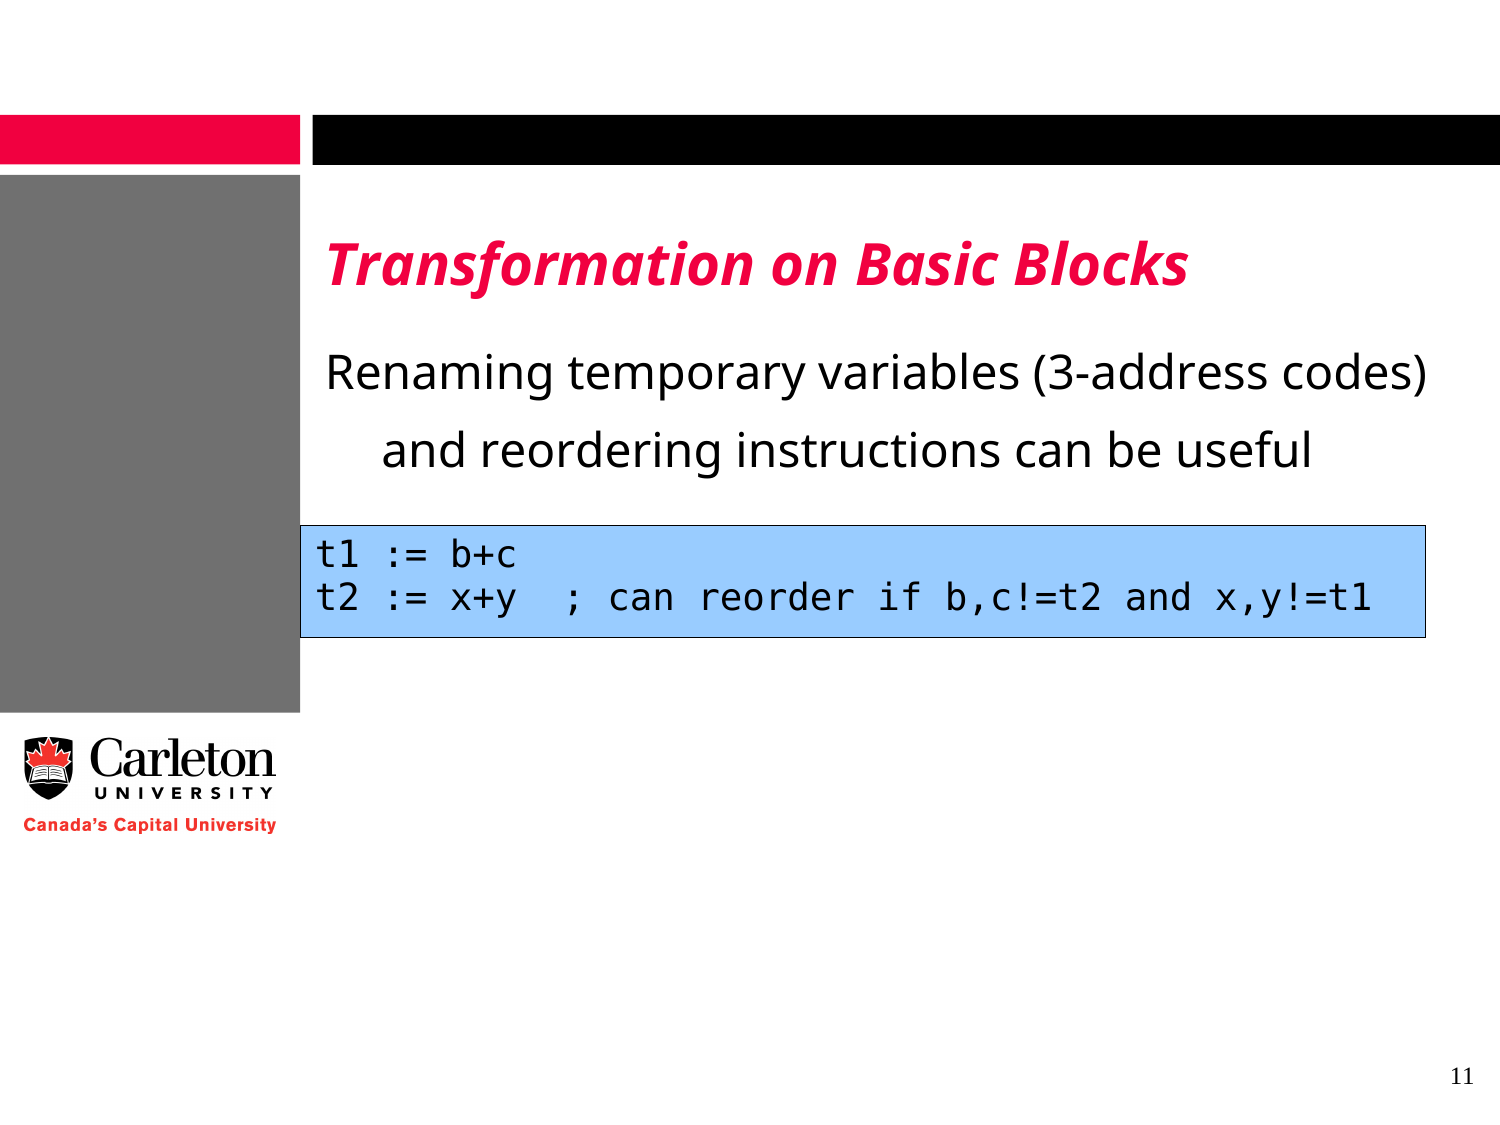

# Transformation on Basic Blocks
Renaming temporary variables (3-address codes) and reordering instructions can be useful
t1 := b+c
t2 := x+y ; can reorder if b,c!=t2 and x,y!=t1
11